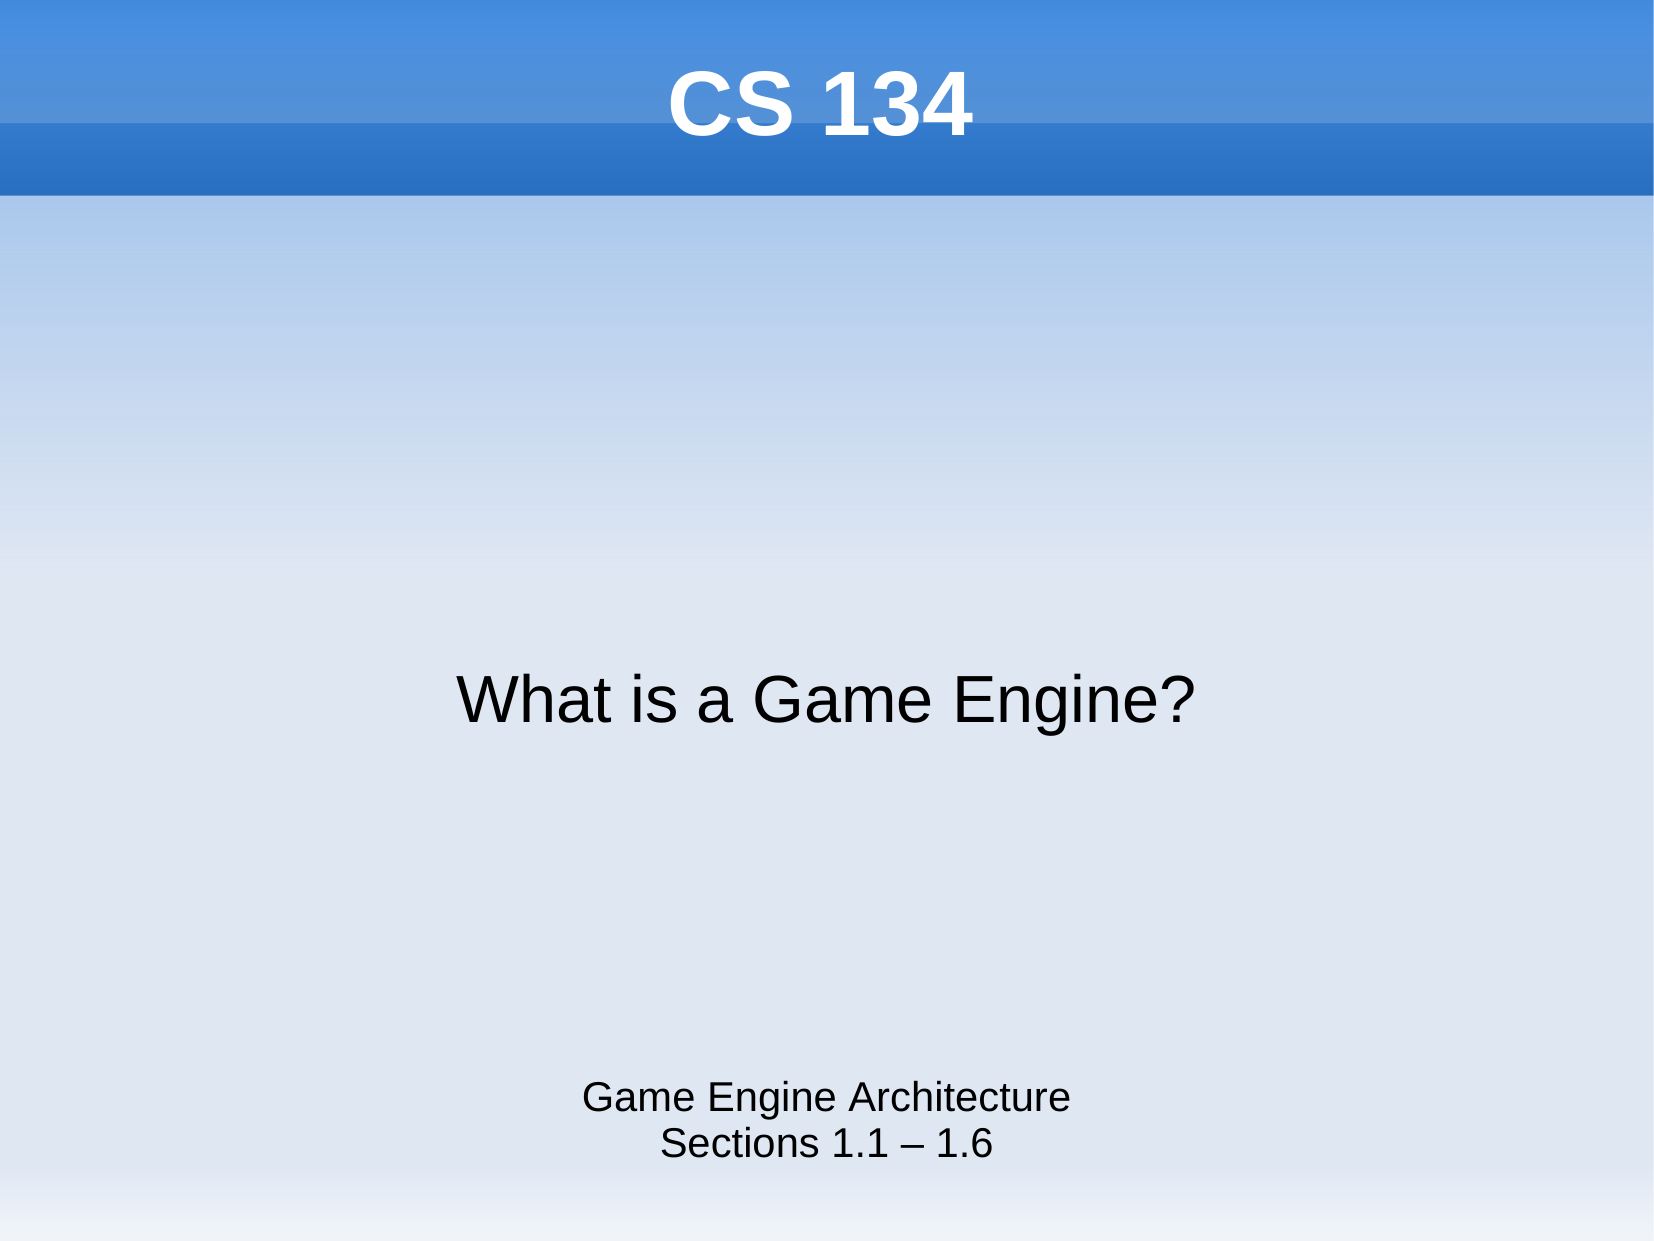

# CS 134
What is a Game Engine?
Game Engine Architecture
Sections 1.1 – 1.6